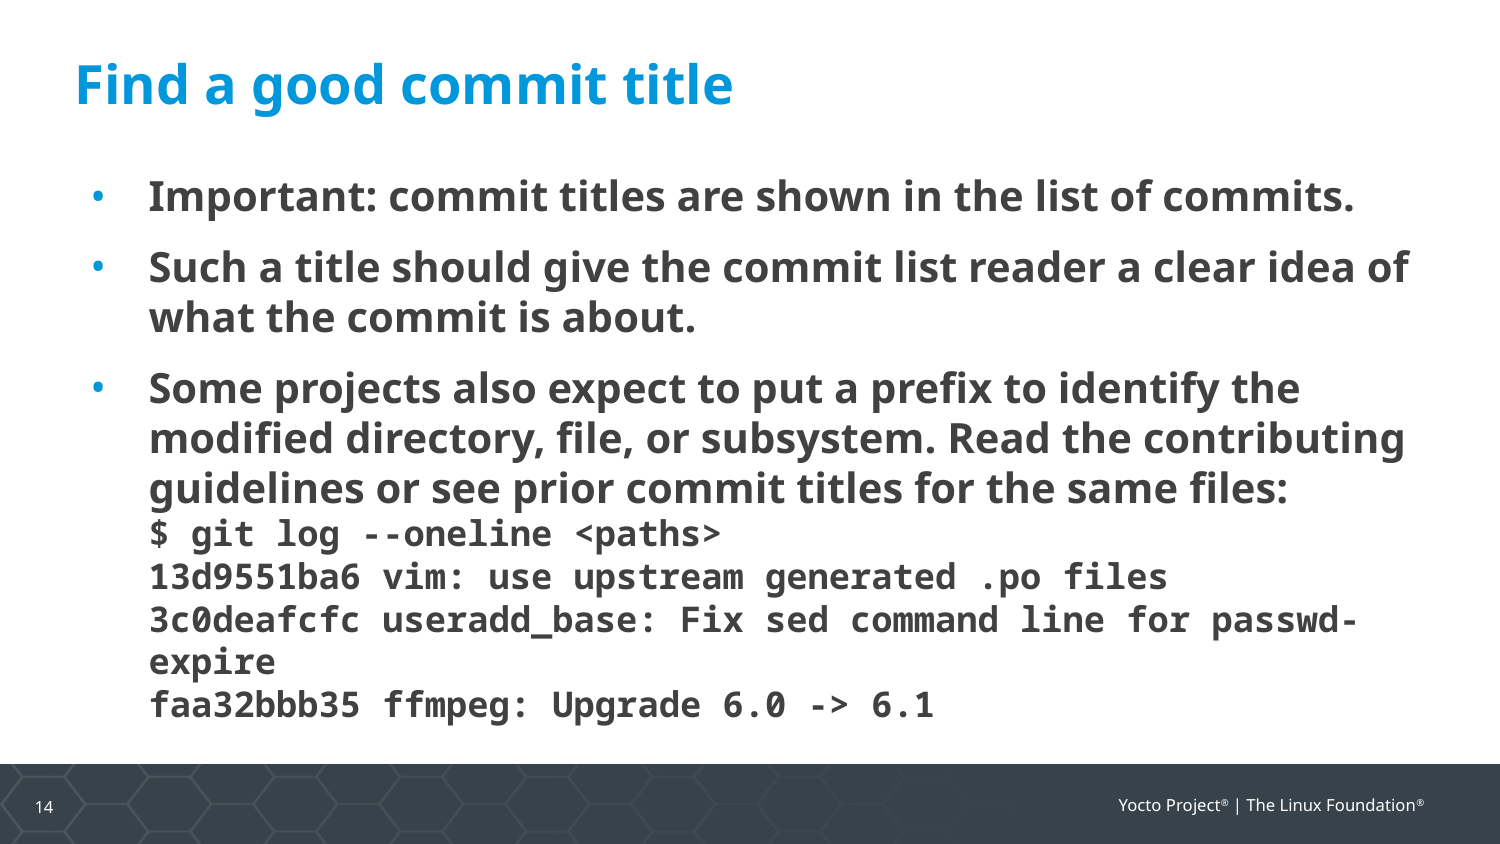

# Find a good commit title
Important: commit titles are shown in the list of commits.
Such a title should give the commit list reader a clear idea of what the commit is about.
Some projects also expect to put a prefix to identify the modified directory, file, or subsystem. Read the contributing guidelines or see prior commit titles for the same files:
$ git log --oneline <paths>
13d9551ba6 vim: use upstream generated .po files
3c0deafcfc useradd_base: Fix sed command line for passwd-expire
faa32bbb35 ffmpeg: Upgrade 6.0 -> 6.1